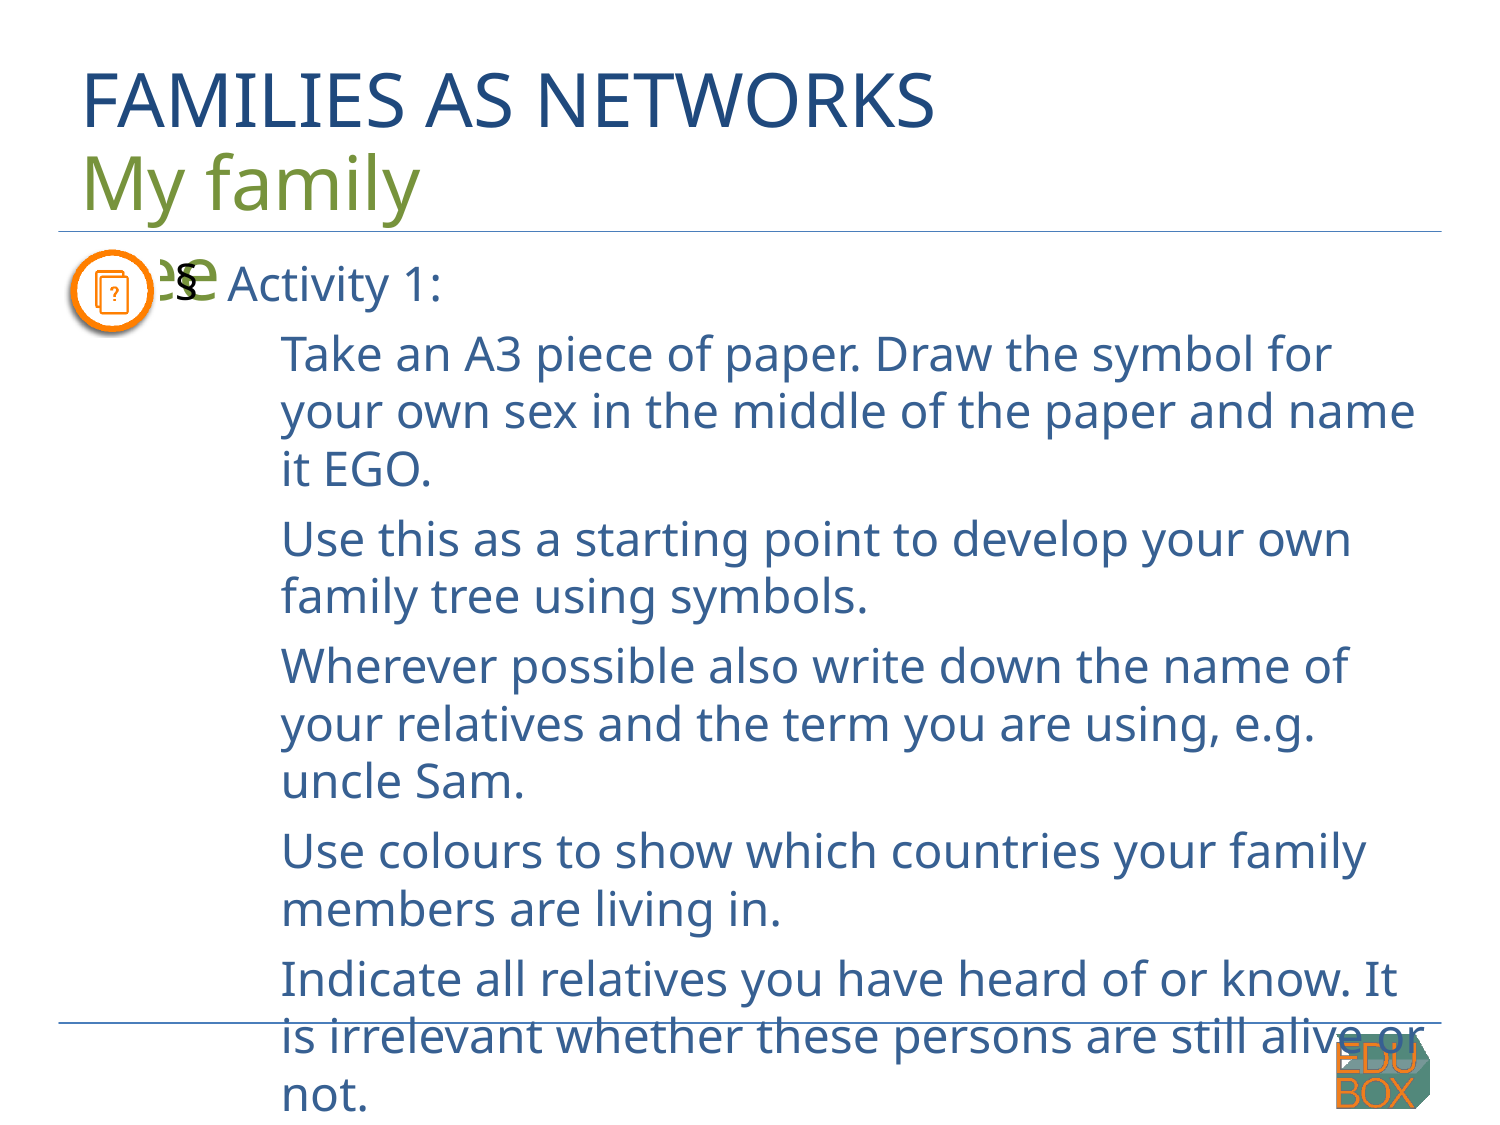

FAMILIES AS NETWORKS
# My family tree
Activity 1:
Take an A3 piece of paper. Draw the symbol for your own sex in the middle of the paper and name it EGO.
Use this as a starting point to develop your own family tree using symbols.
Wherever possible also write down the name of your relatives and the term you are using, e.g. uncle Sam.
Use colours to show which countries your family members are living in.
Indicate all relatives you have heard of or know. It is irrelevant whether these persons are still alive or not.
You have 20 minutes for this task.